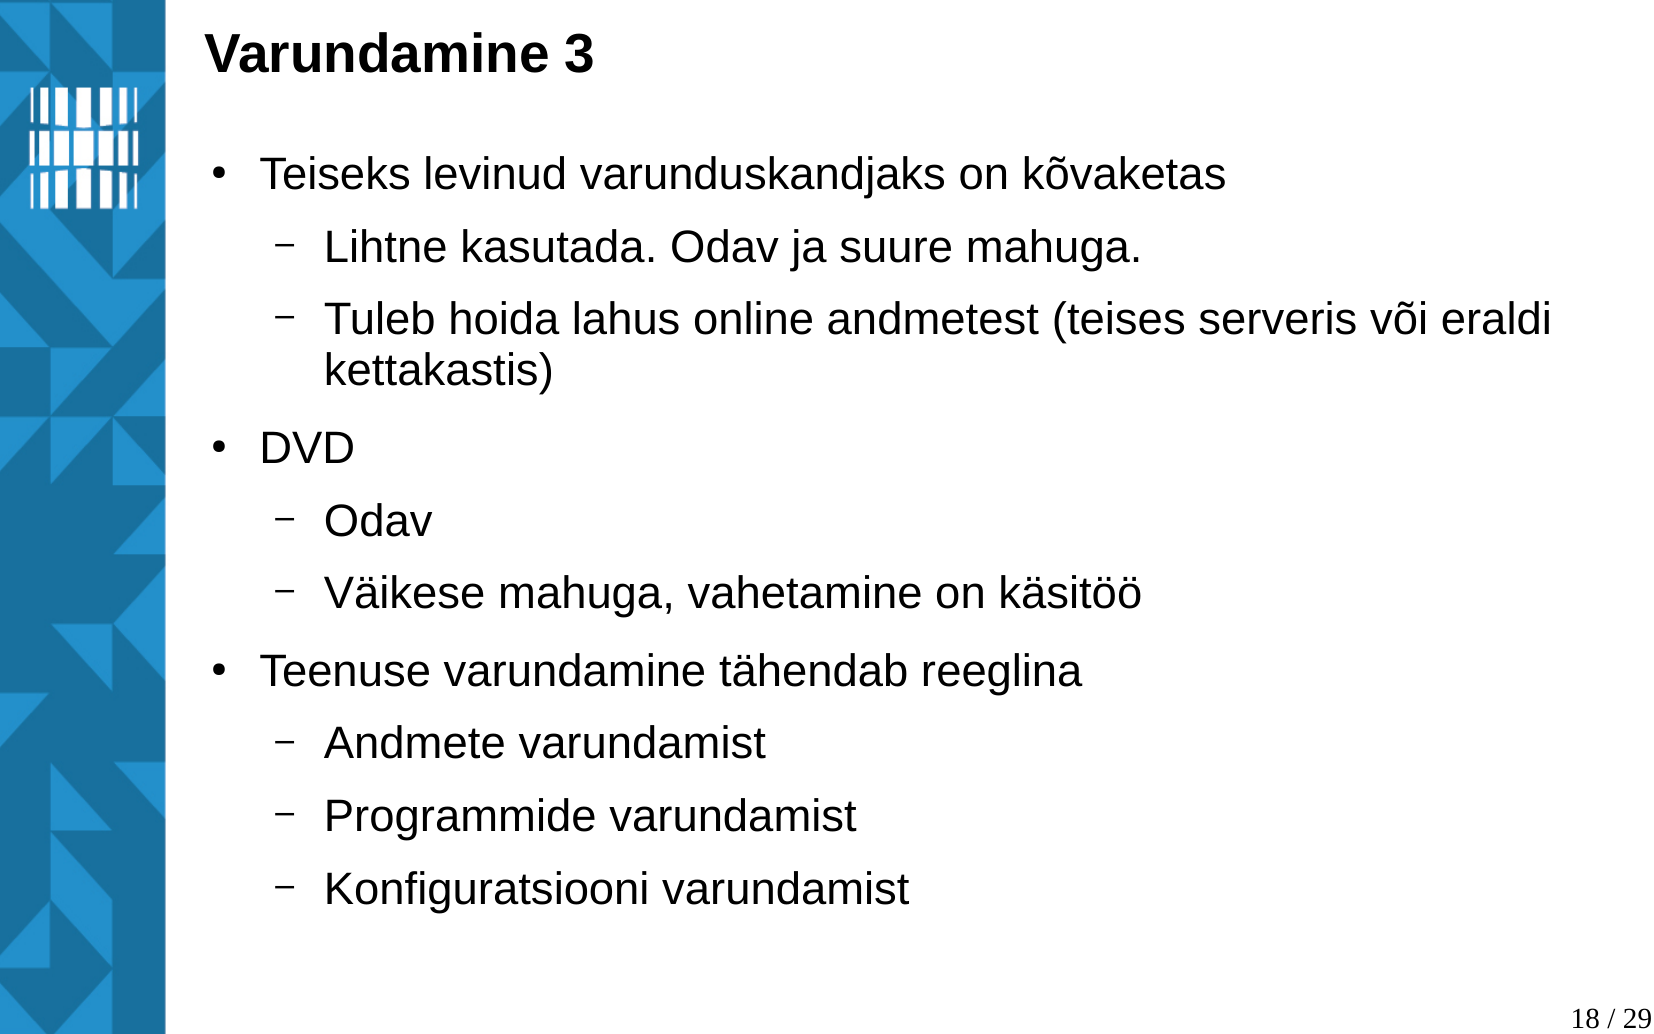

# Varundamine 3
Teiseks levinud varunduskandjaks on kõvaketas
Lihtne kasutada. Odav ja suure mahuga.
Tuleb hoida lahus online andmetest (teises serveris või eraldi kettakastis)
DVD
Odav
Väikese mahuga, vahetamine on käsitöö
Teenuse varundamine tähendab reeglina
Andmete varundamist
Programmide varundamist
Konfiguratsiooni varundamist
18